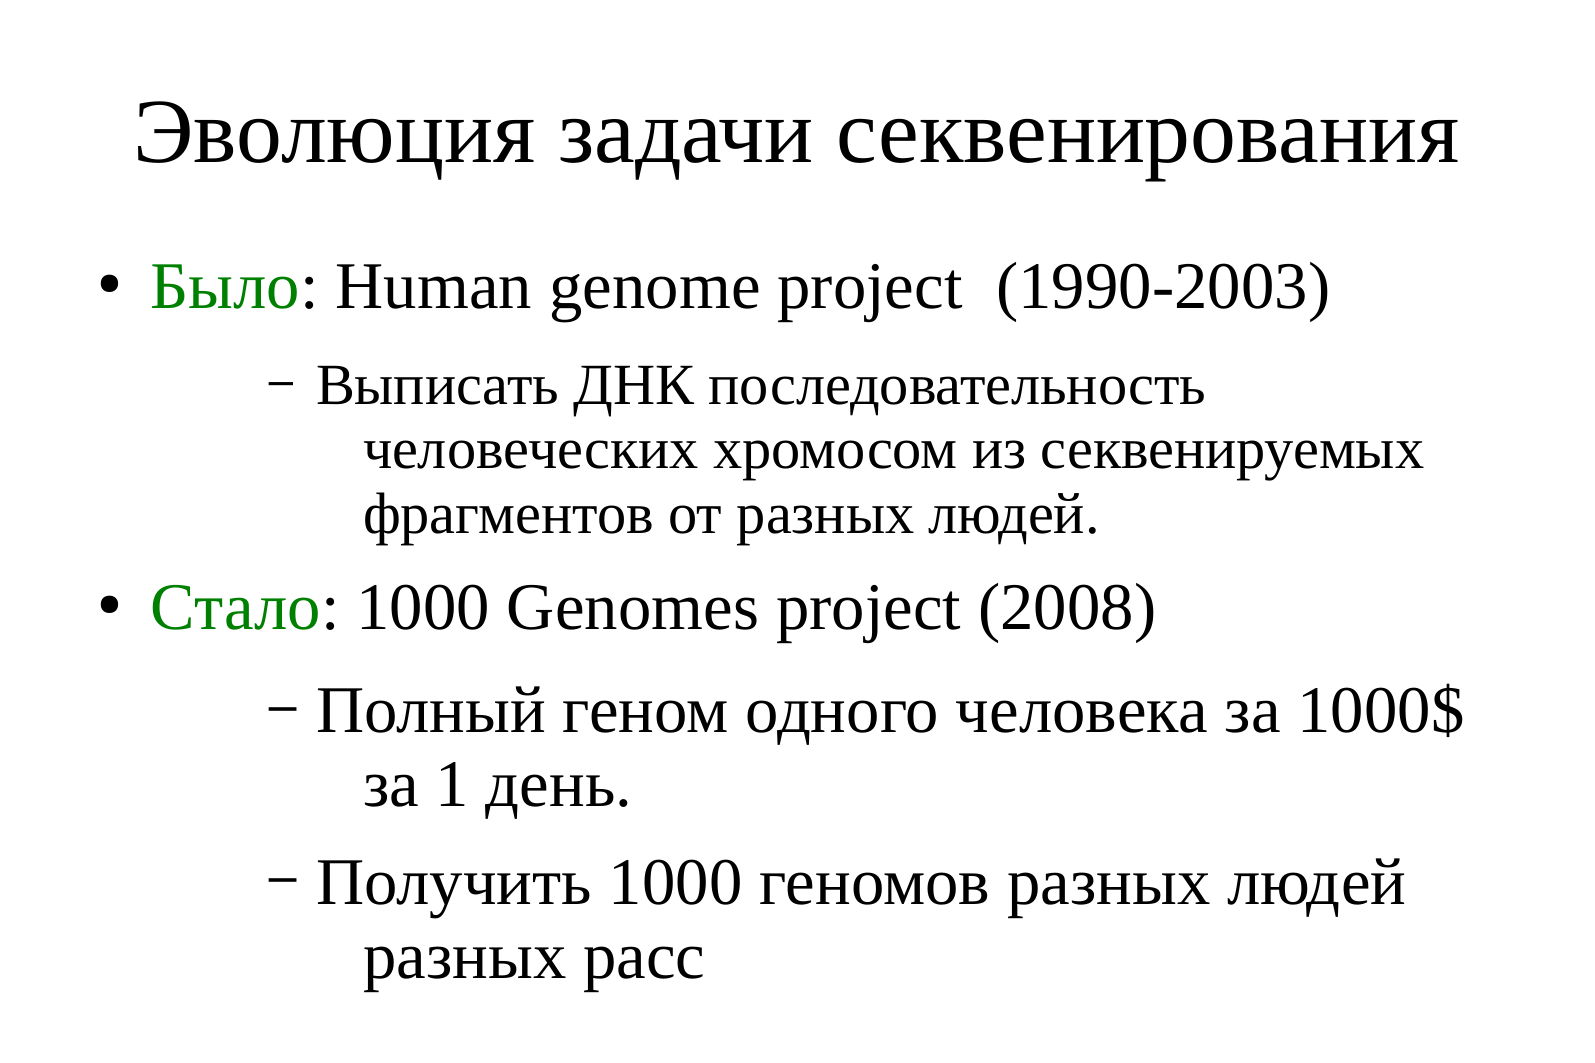

# Эволюция задачи секвенирования
Было: Human genome project (1990-2003)
Выписать ДНК последовательность человеческих хромосом из секвенируемых фрагментов от разных людей.
Стало: 1000 Genomes project (2008)
Полный геном одного человека за 1000$ за 1 день.
Получить 1000 геномов разных людей разных расс